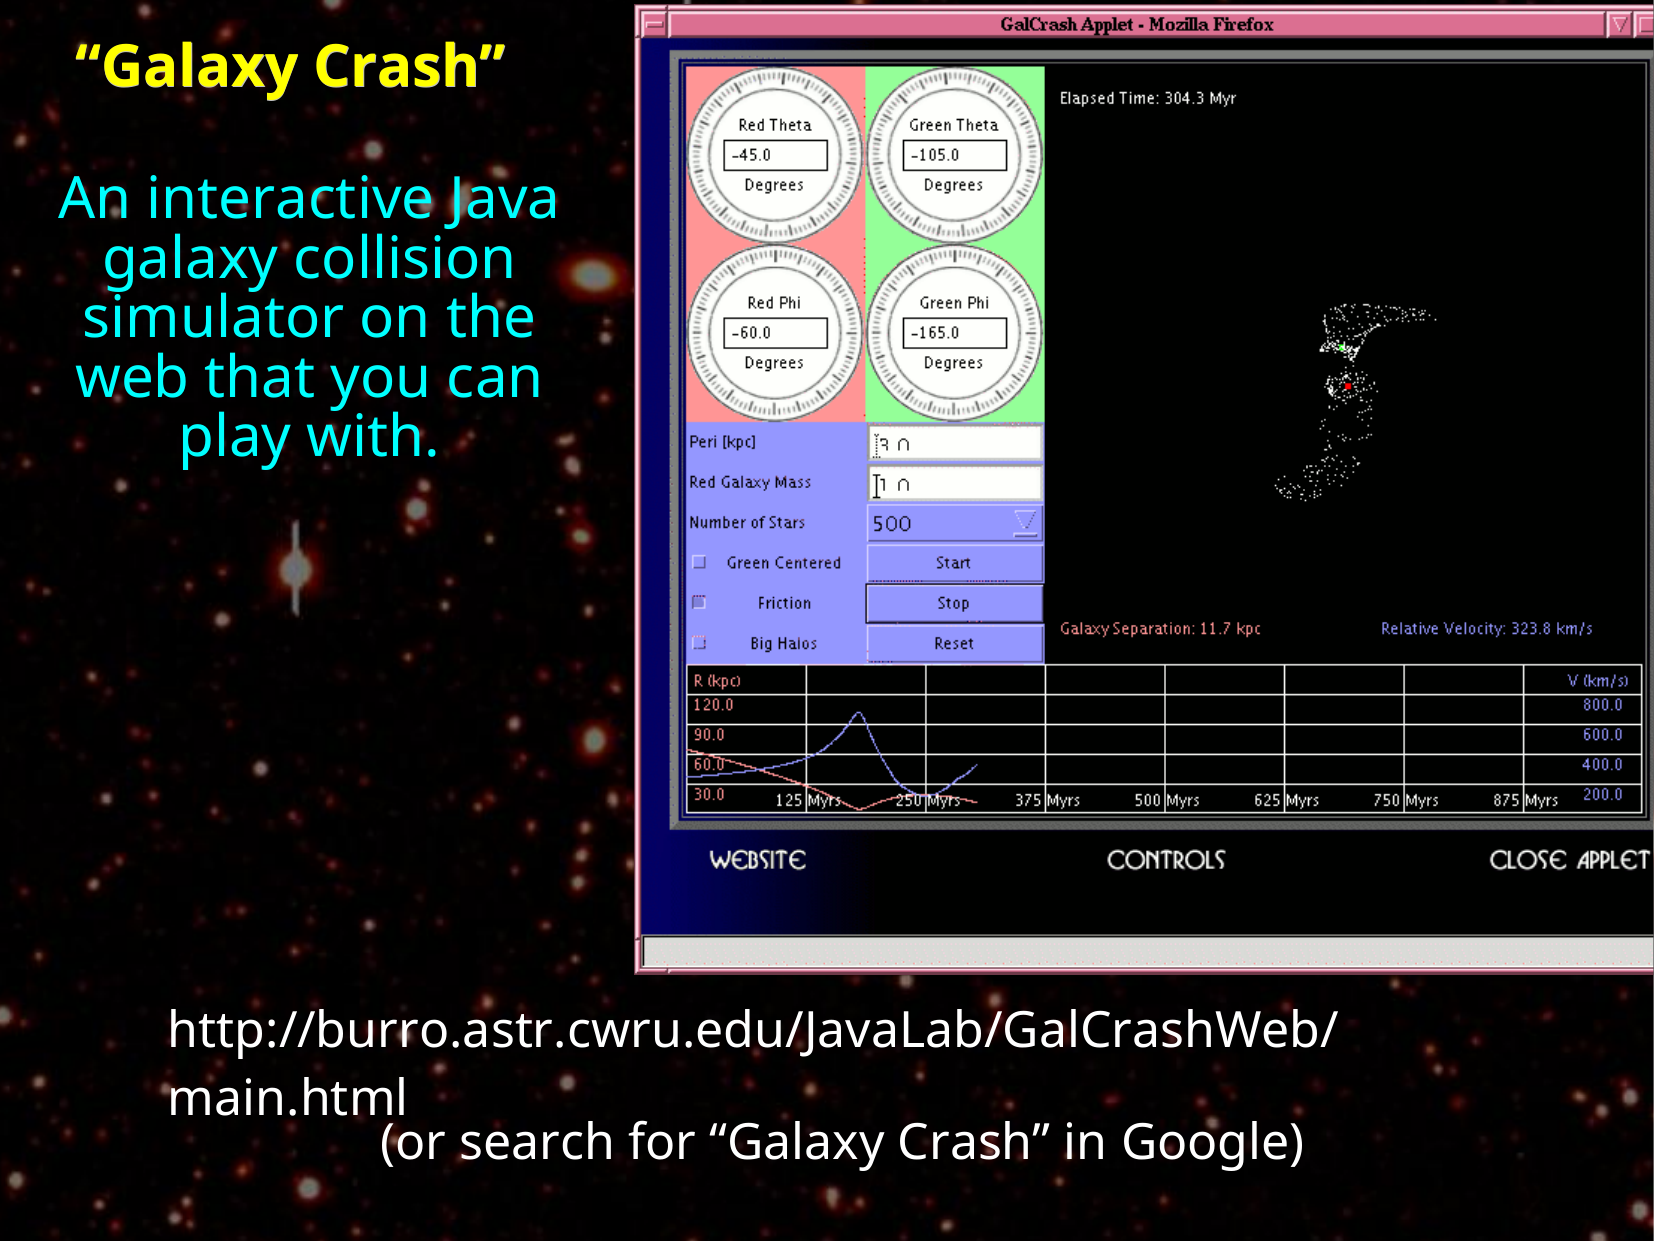

“Galaxy Crash”
An interactive Java galaxy collision simulator on the web that you can play with.
http://burro.astr.cwru.edu/JavaLab/GalCrashWeb/main.html
(or search for “Galaxy Crash” in Google)